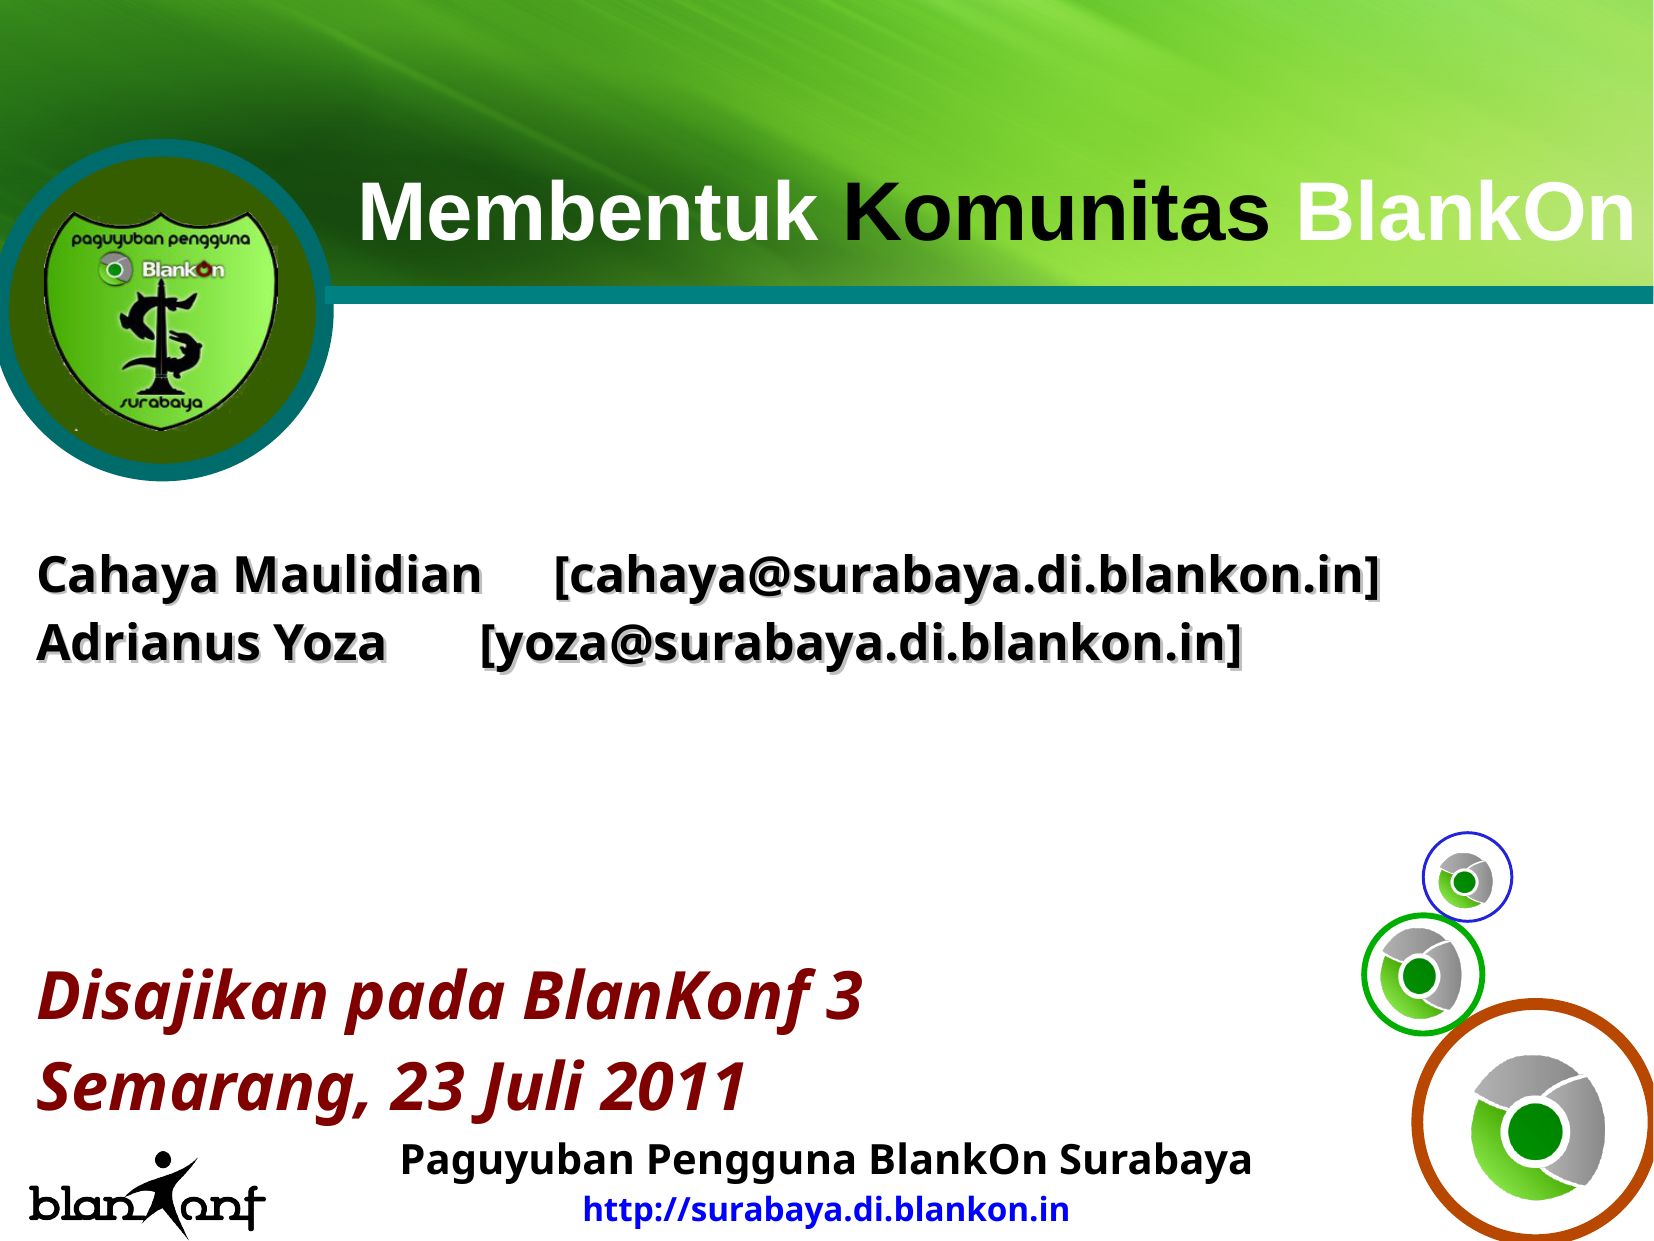

Membentuk Komunitas BlankOn
Cahaya Maulidian	[cahaya@surabaya.di.blankon.in]
Adrianus Yoza 		[yoza@surabaya.di.blankon.in]
Disajikan pada BlanKonf 3
Semarang, 23 Juli 2011
Paguyuban Pengguna BlankOn Surabaya
http://surabaya.di.blankon.in